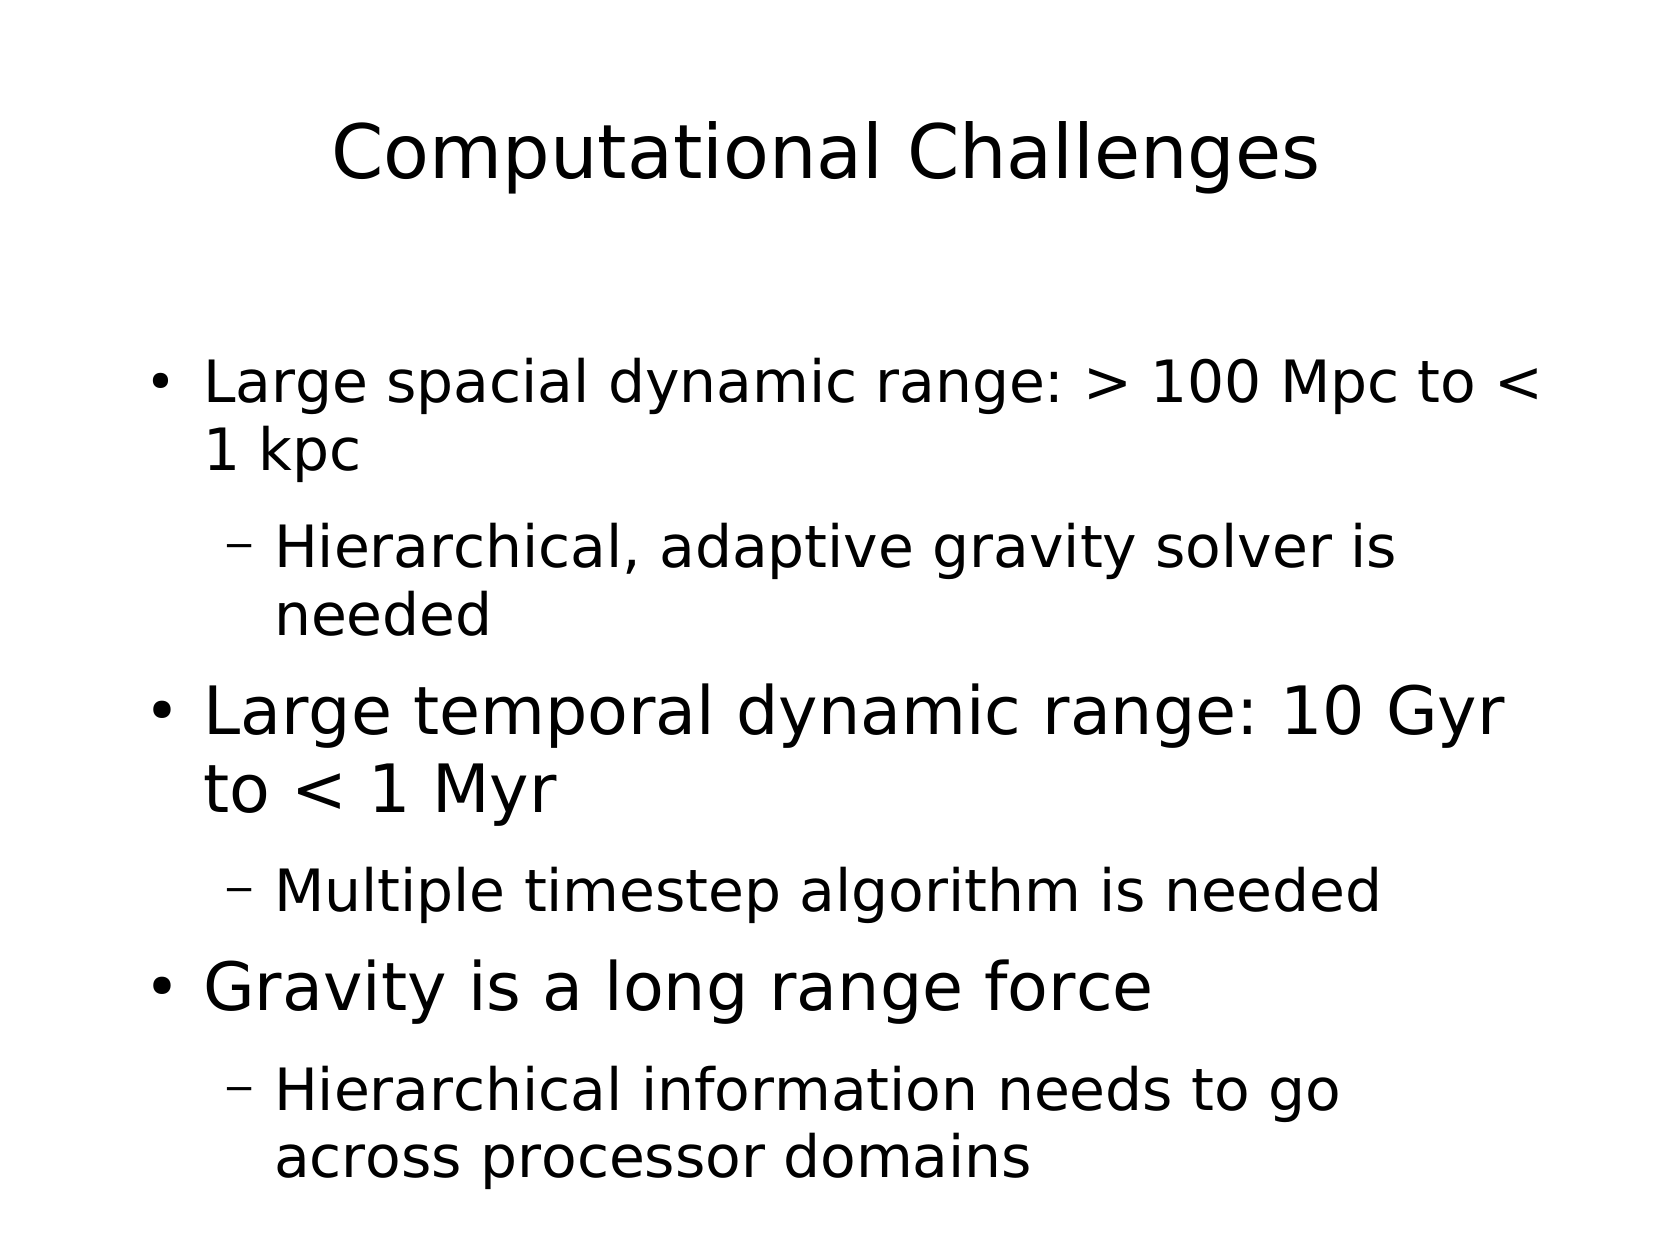

# Computational Challenges
Large spacial dynamic range: > 100 Mpc to < 1 kpc
Hierarchical, adaptive gravity solver is needed
Large temporal dynamic range: 10 Gyr to < 1 Myr
Multiple timestep algorithm is needed
Gravity is a long range force
Hierarchical information needs to go across processor domains